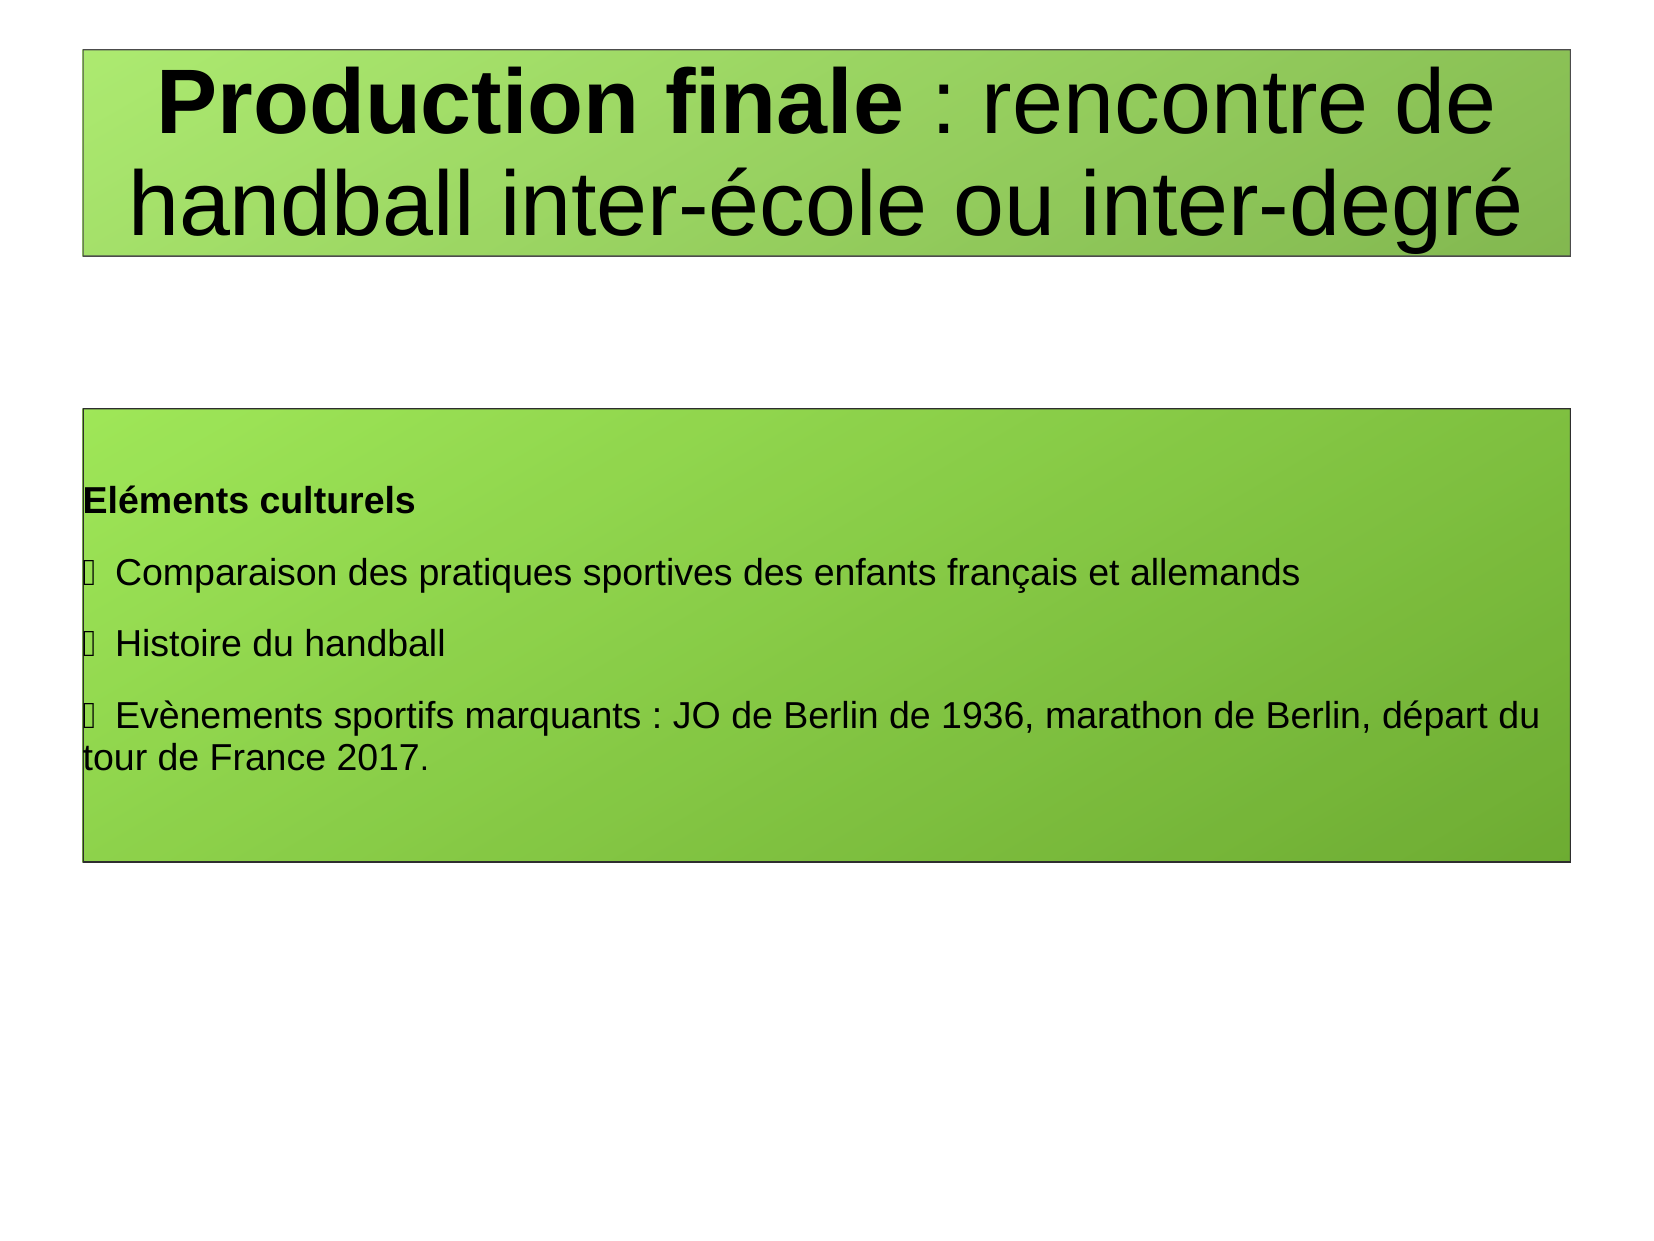

# Production finale : rencontre de handball inter-école ou inter-degré
Eléments culturels
 Comparaison des pratiques sportives des enfants français et allemands
 Histoire du handball
 Evènements sportifs marquants : JO de Berlin de 1936, marathon de Berlin, départ du tour de France 2017.